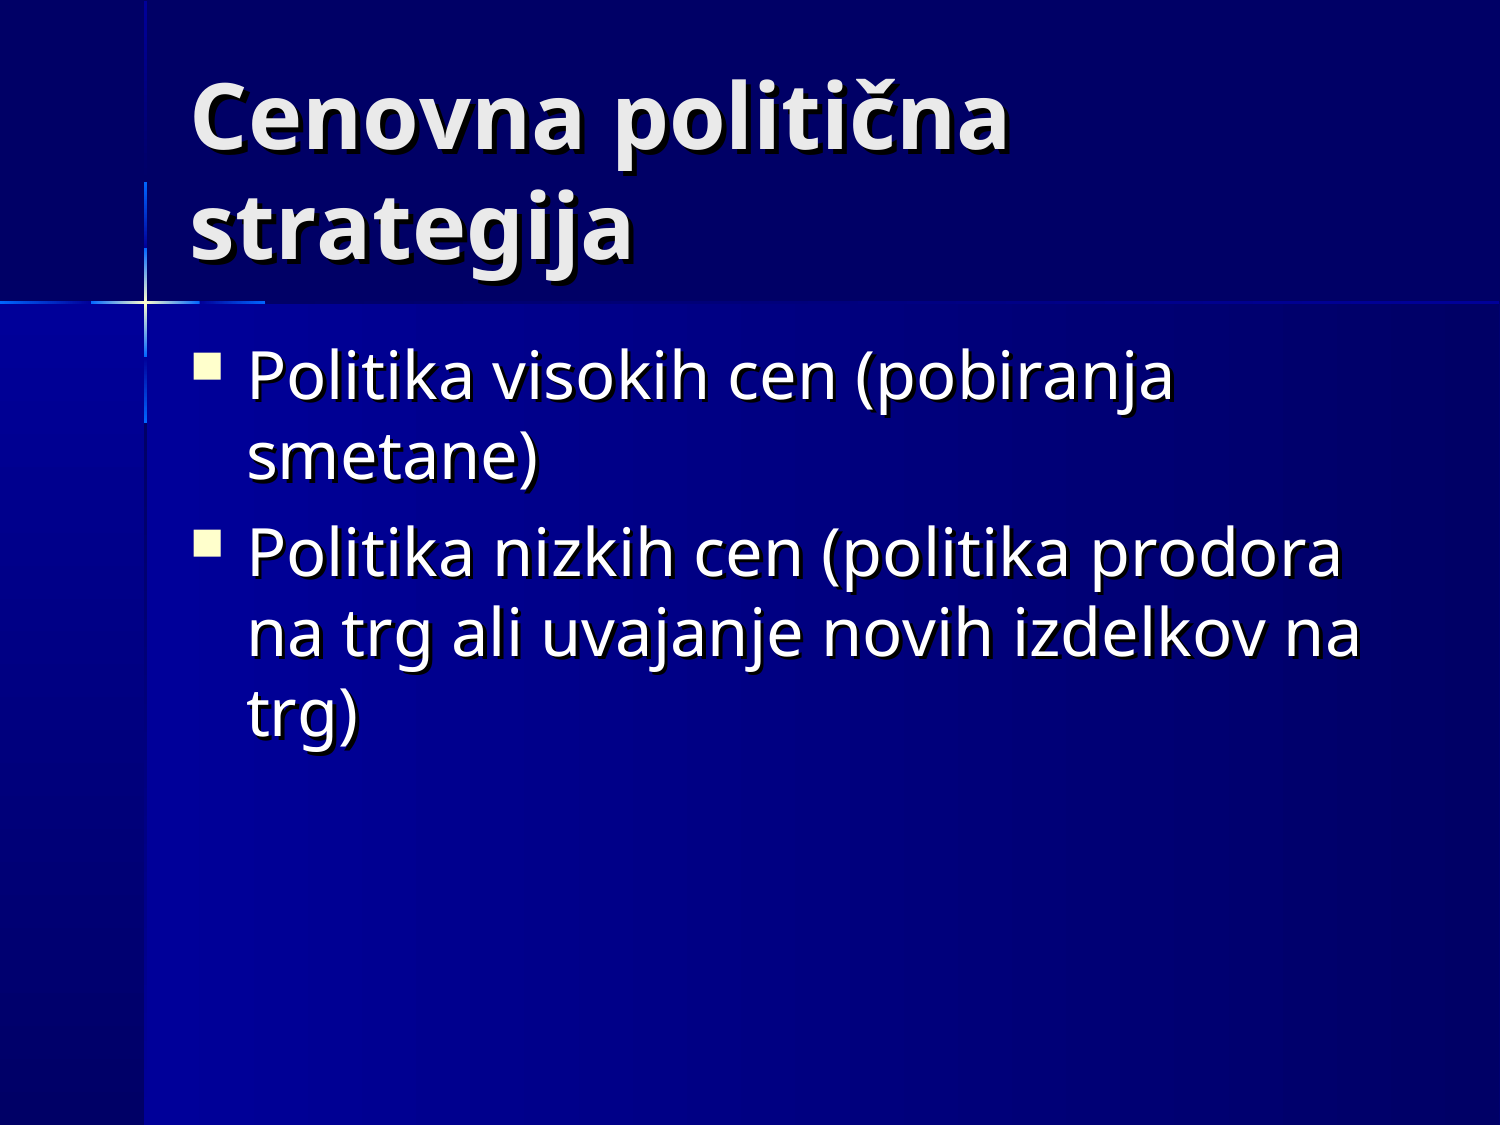

# Cenovna politična strategija
Politika visokih cen (pobiranja smetane)
Politika nizkih cen (politika prodora na trg ali uvajanje novih izdelkov na trg)